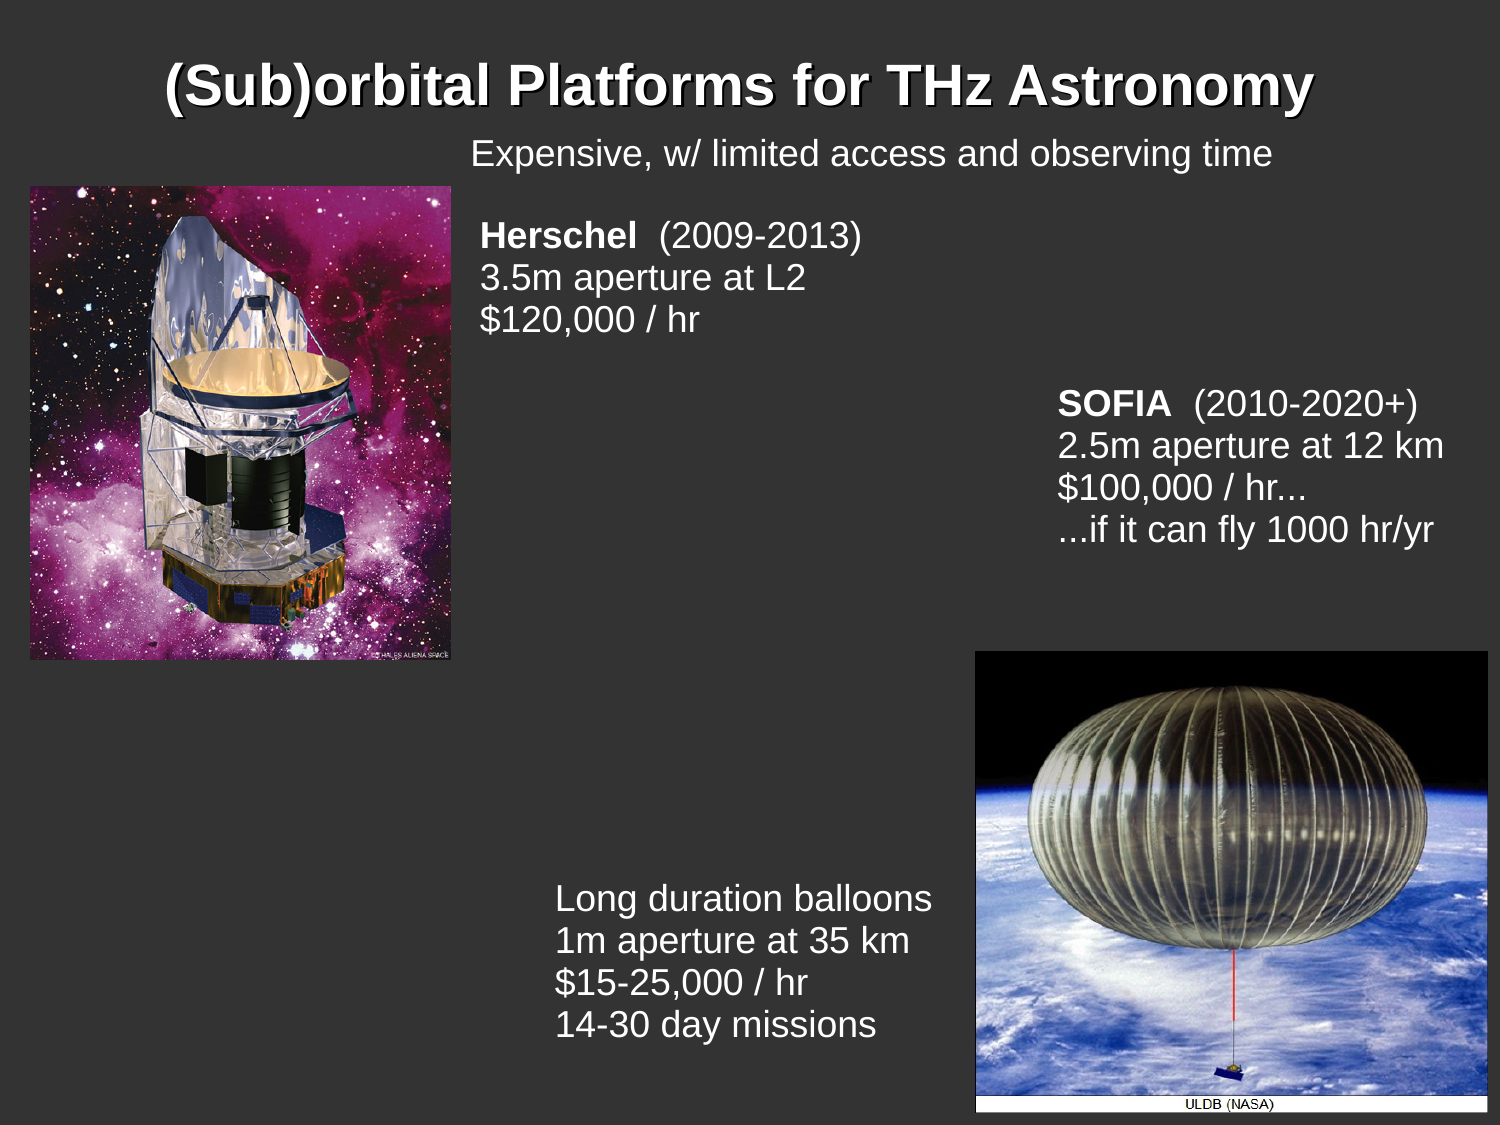

(Sub)orbital Platforms for THz Astronomy
Expensive, w/ limited access and observing time
Herschel (2009-2013)
3.5m aperture at L2
$120,000 / hr
SOFIA (2010-2020+)
2.5m aperture at 12 km
$100,000 / hr...
...if it can fly 1000 hr/yr
Long duration balloons
1m aperture at 35 km
$15-25,000 / hr
14-30 day missions